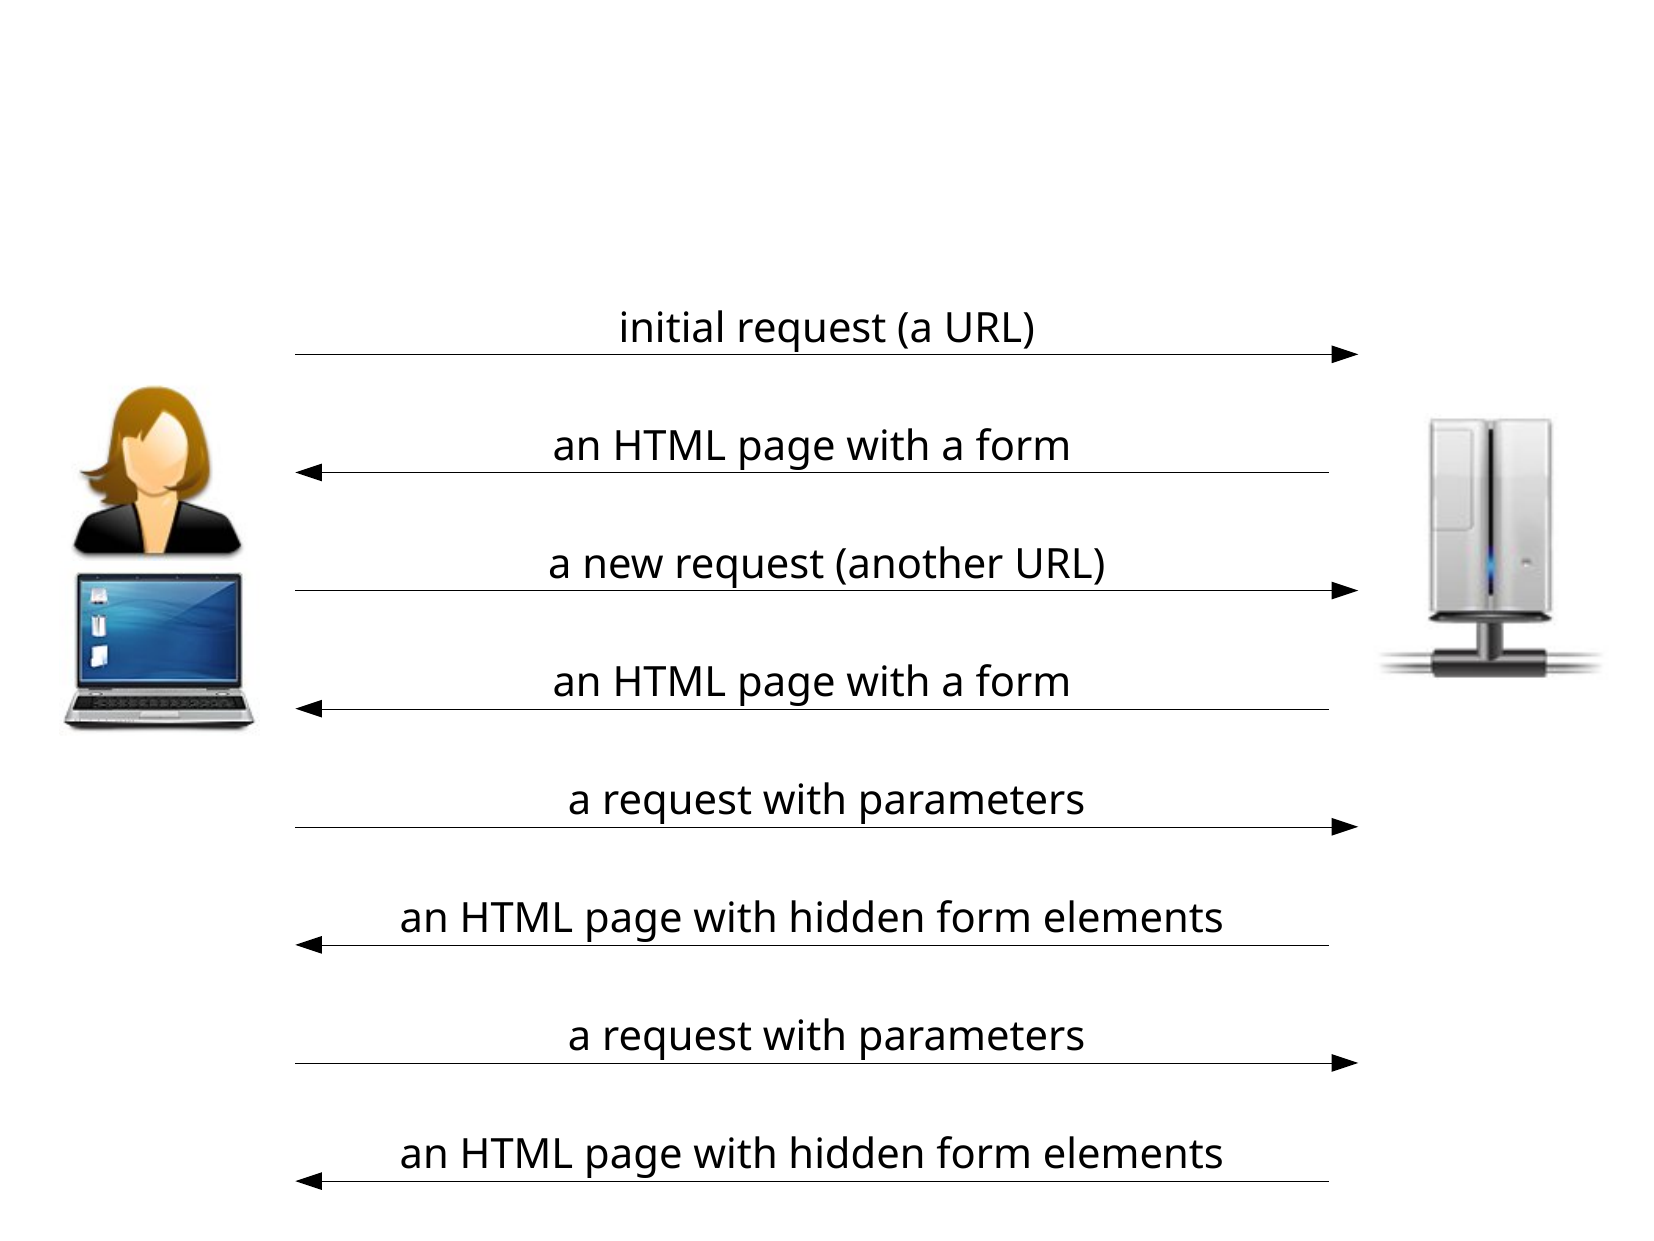

#
initial request (a URL)
an HTML page with a form
a new request (another URL)
an HTML page with a form
a request with parameters
an HTML page with hidden form elements
a request with parameters
an HTML page with hidden form elements